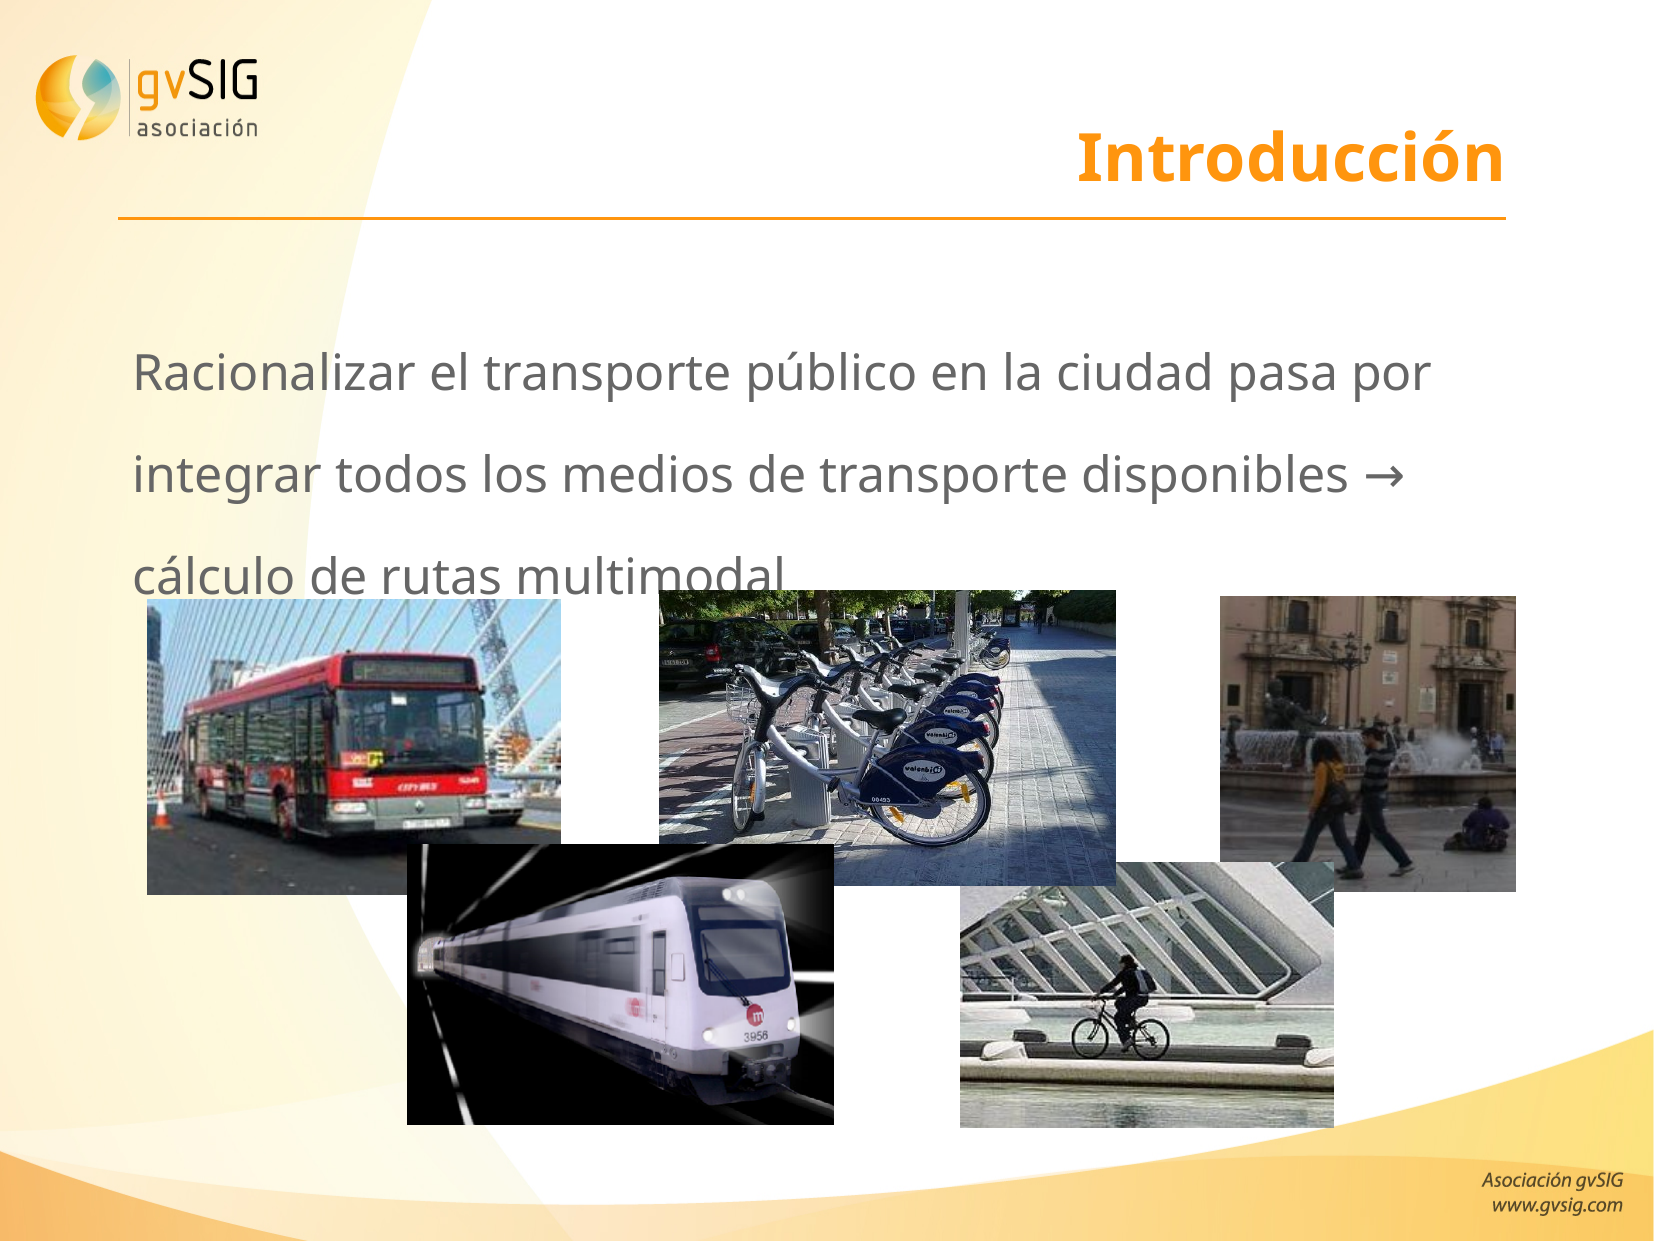

# Introducción
Racionalizar el transporte público en la ciudad pasa por integrar todos los medios de transporte disponibles → cálculo de rutas multimodal